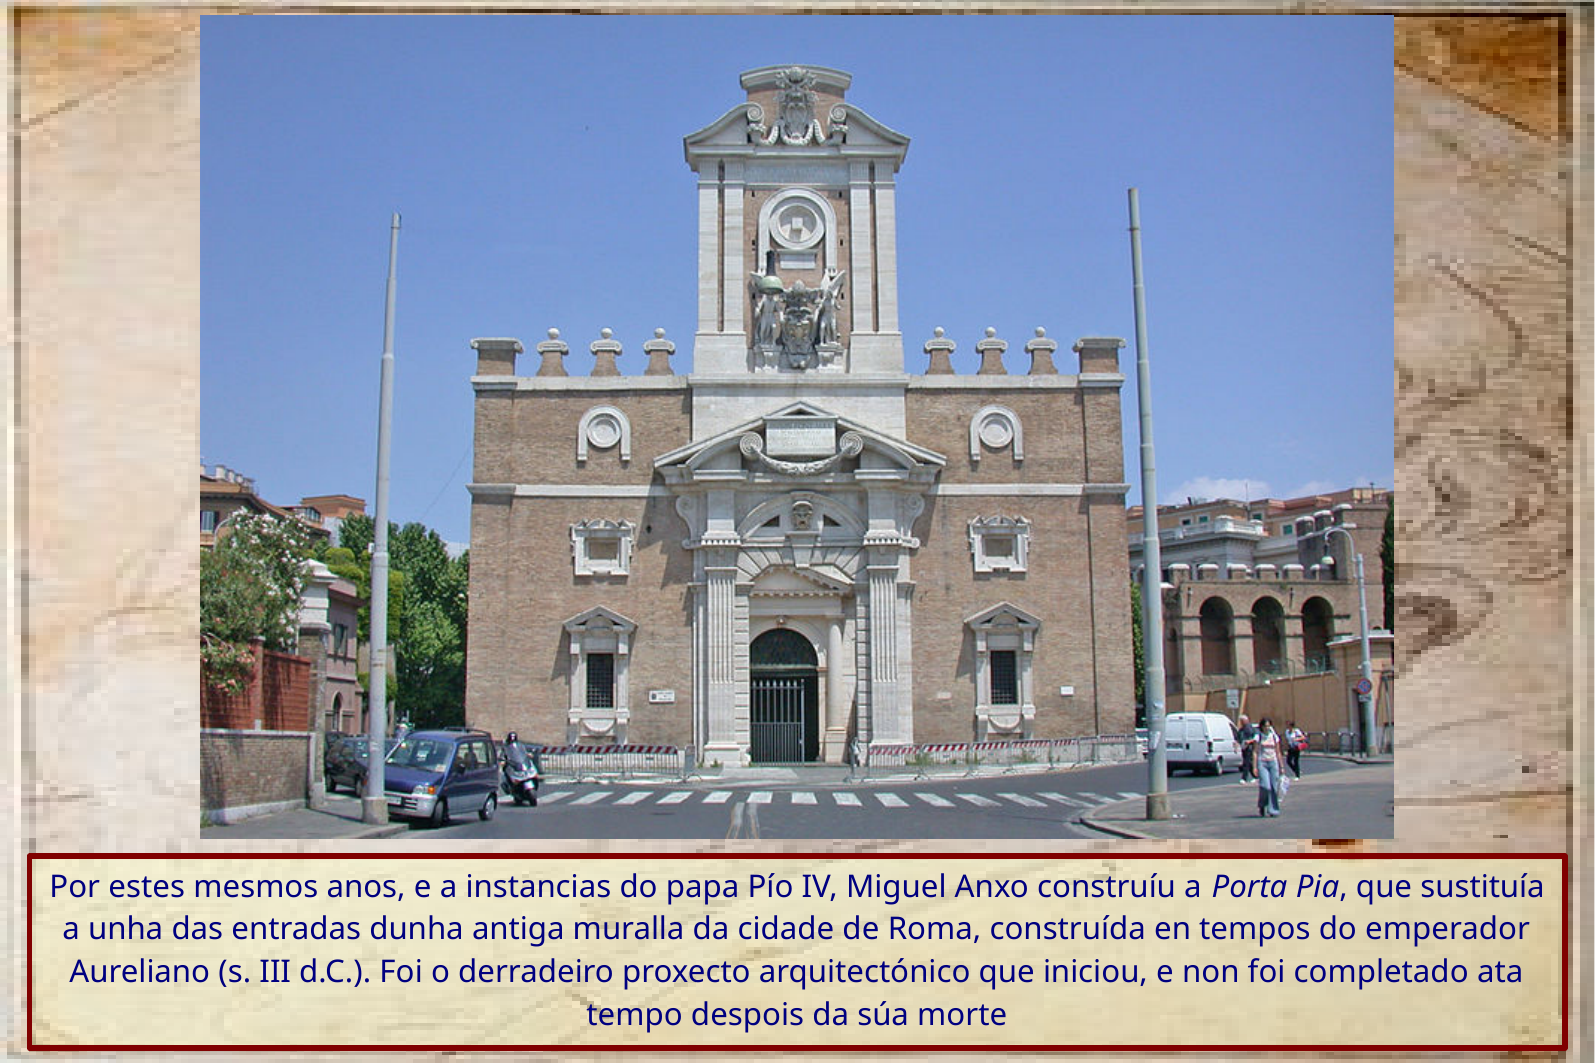

Por estes mesmos anos, e a instancias do papa Pío IV, Miguel Anxo construíu a Porta Pia, que sustituía a unha das entradas dunha antiga muralla da cidade de Roma, construída en tempos do emperador Aureliano (s. III d.C.). Foi o derradeiro proxecto arquitectónico que iniciou, e non foi completado ata tempo despois da súa morte